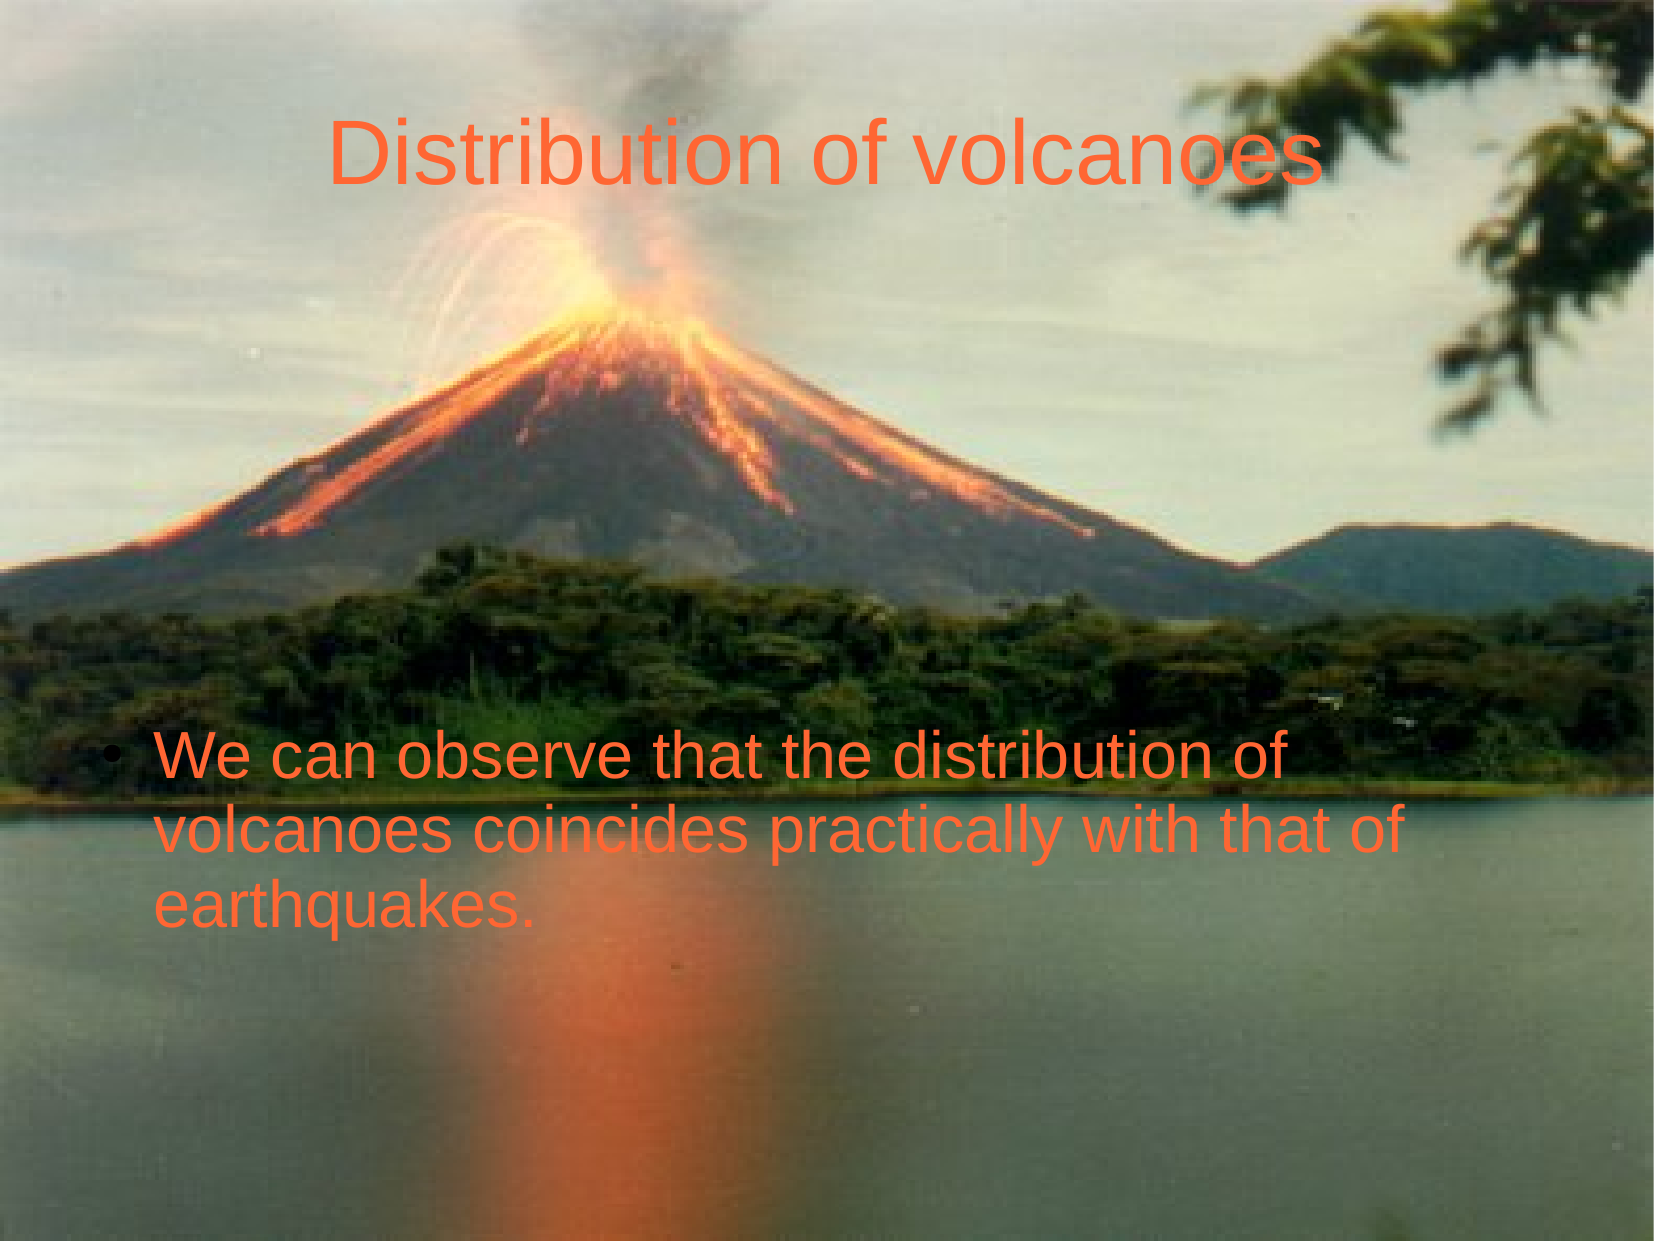

# Distribution of volcanoes
We can observe that the distribution of volcanoes coincides practically with that of earthquakes.